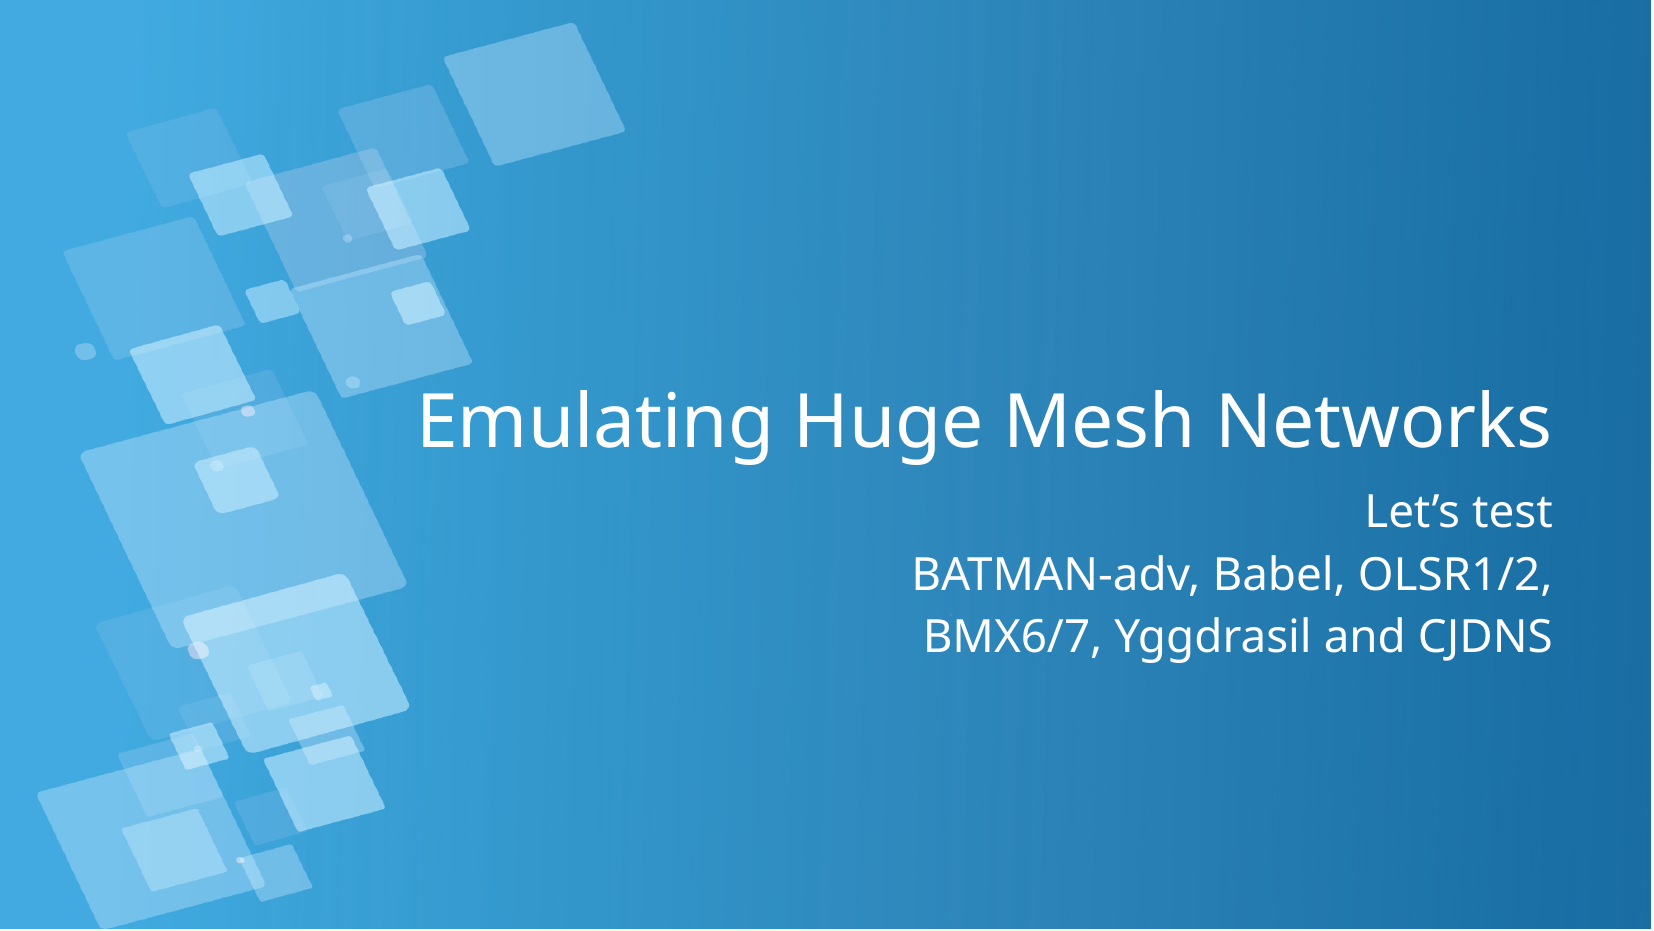

# Emulating Huge Mesh Networks
Let’s test
BATMAN-adv, Babel, OLSR1/2, BMX6/7, Yggdrasil and CJDNS